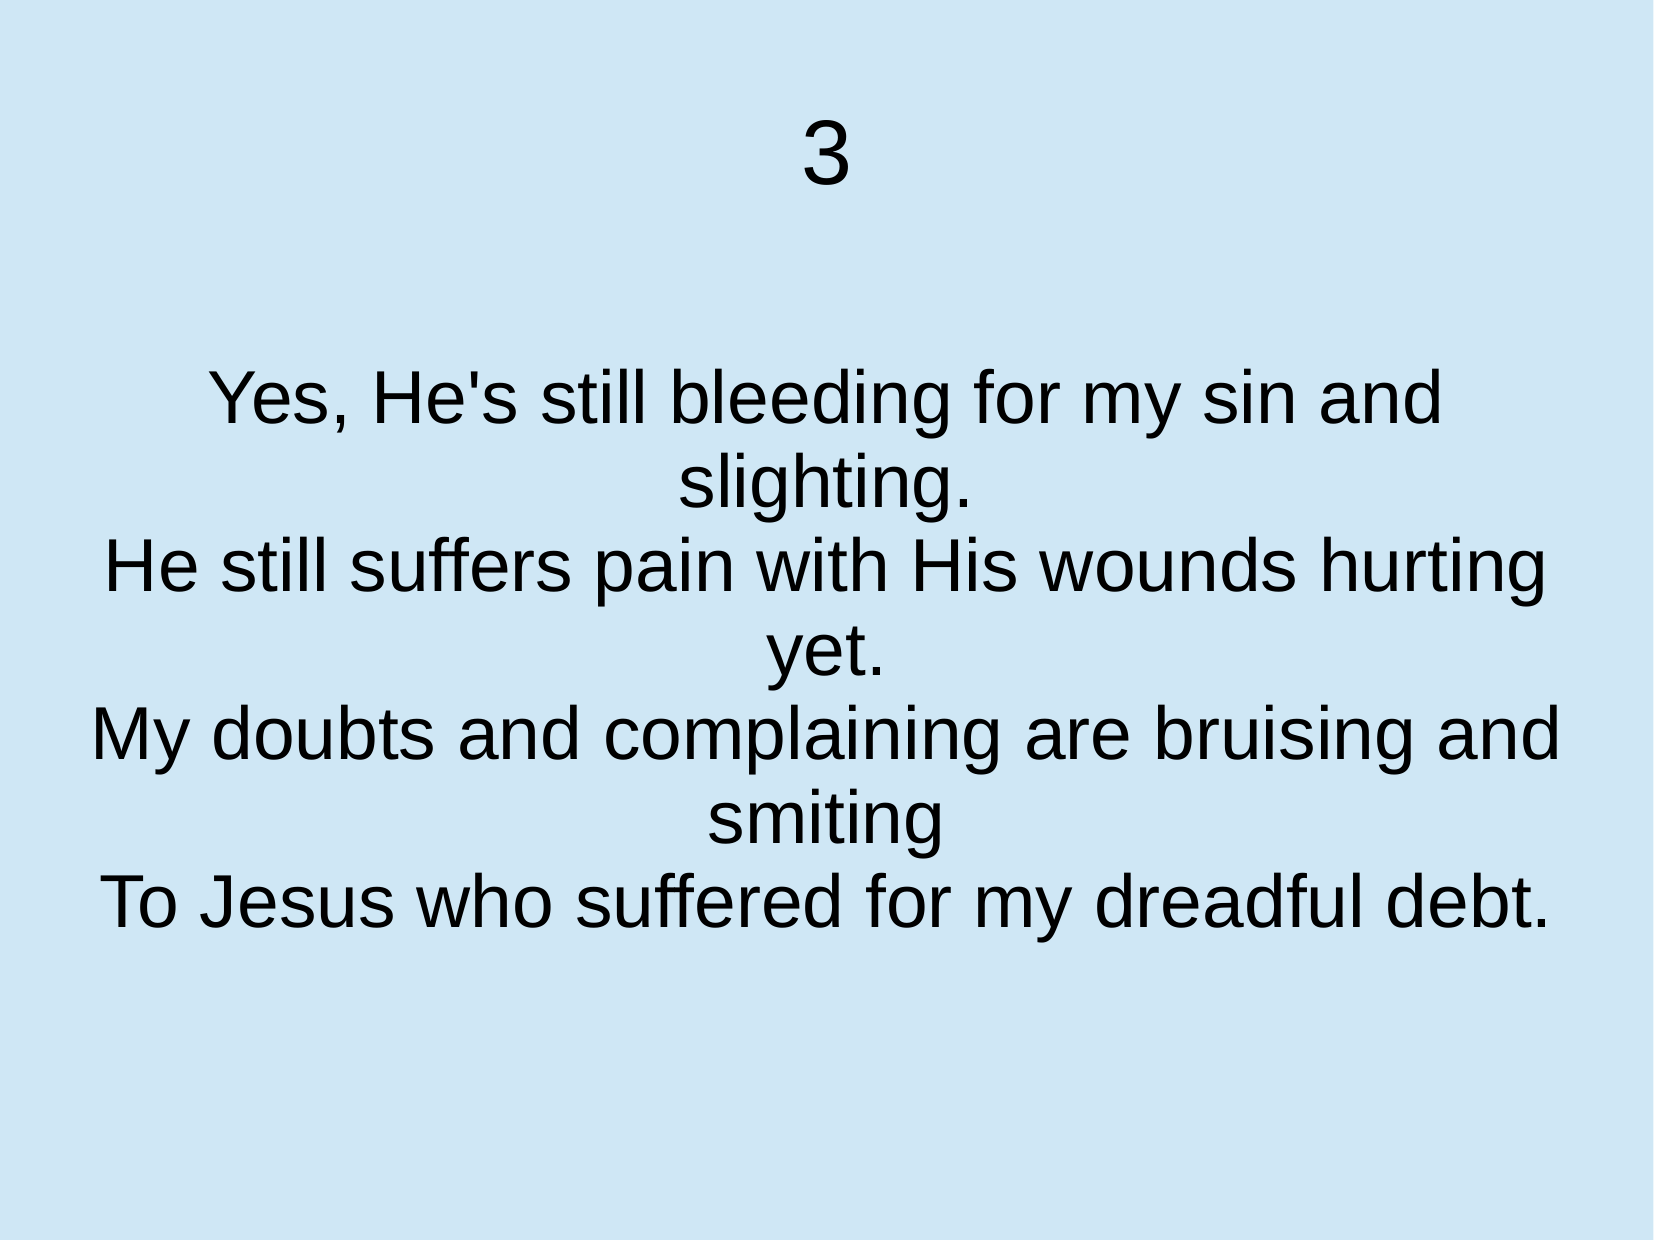

# 3
Yes, He's still bleeding for my sin and slighting.
He still suffers pain with His wounds hurting yet.
My doubts and complaining are bruising and smiting
To Jesus who suffered for my dreadful debt.